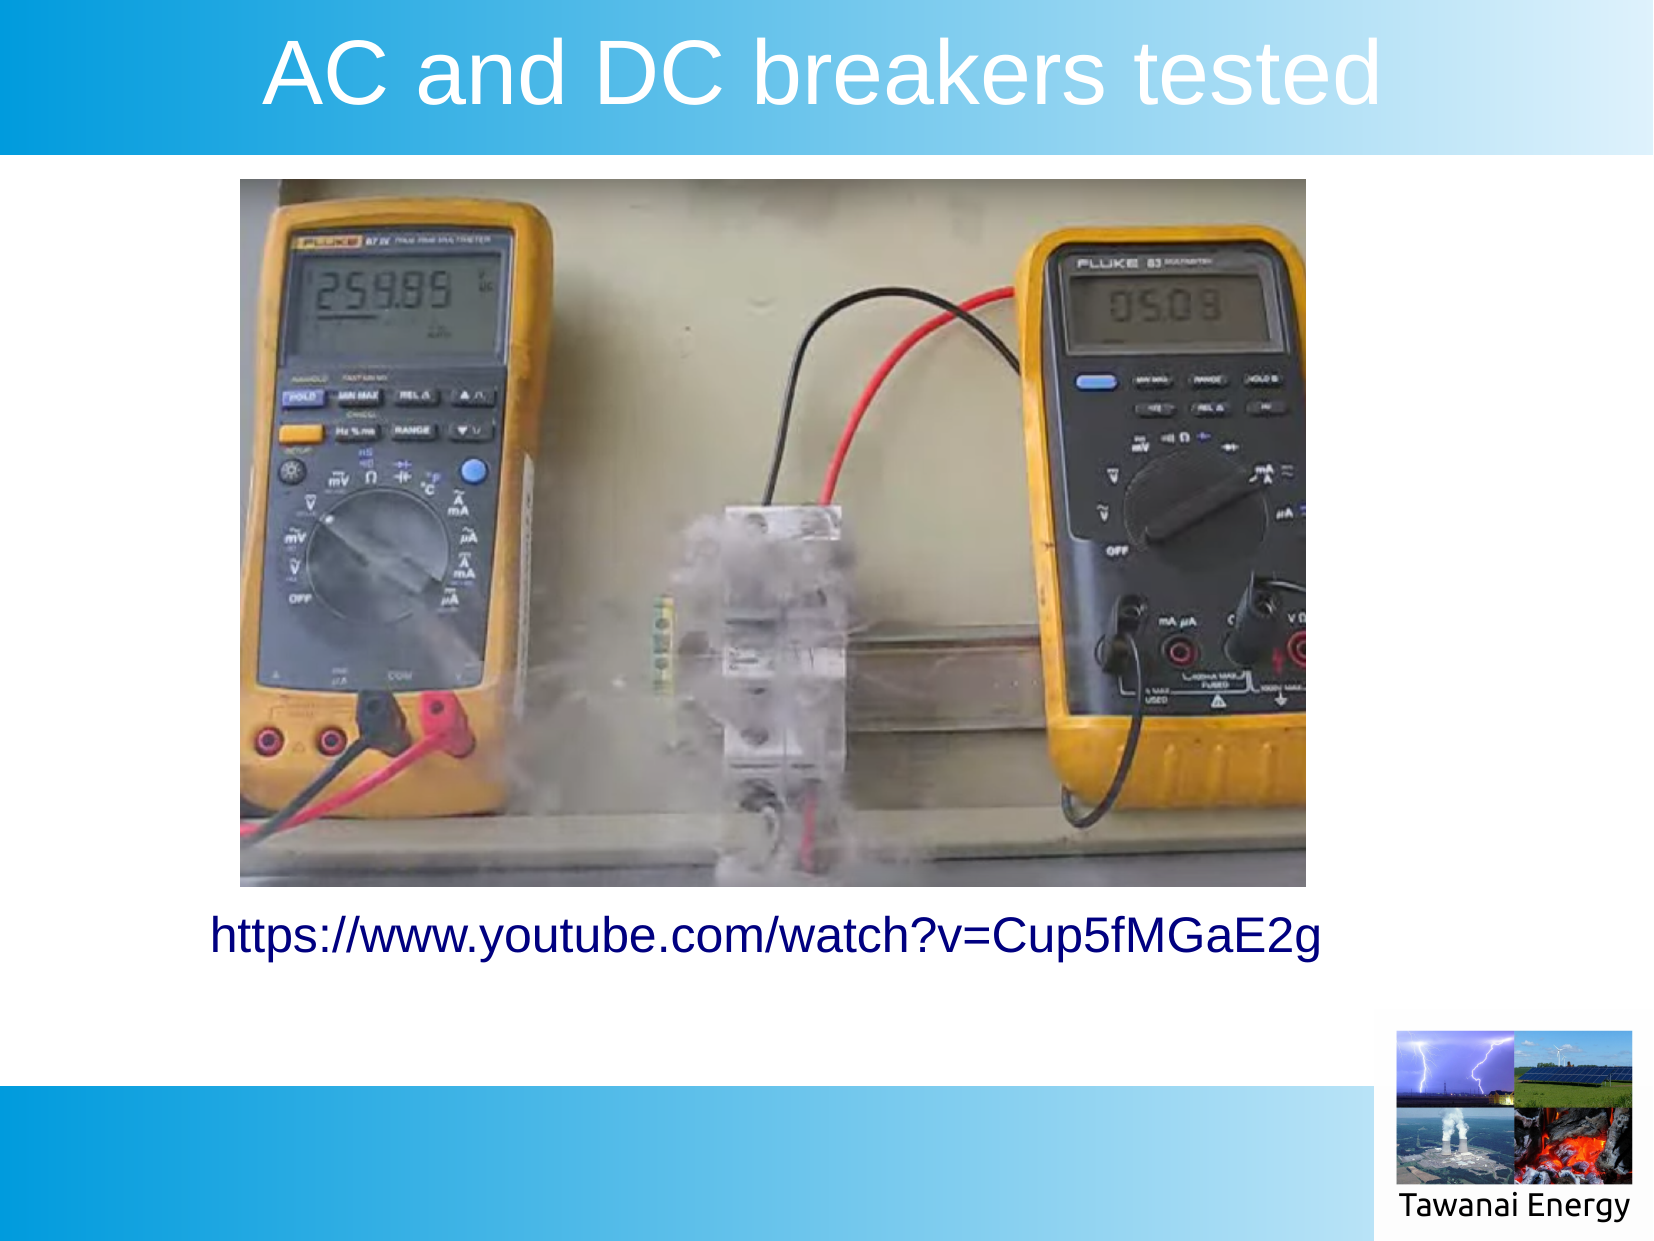

# AC and DC breakers tested
https://www.youtube.com/watch?v=Cup5fMGaE2g